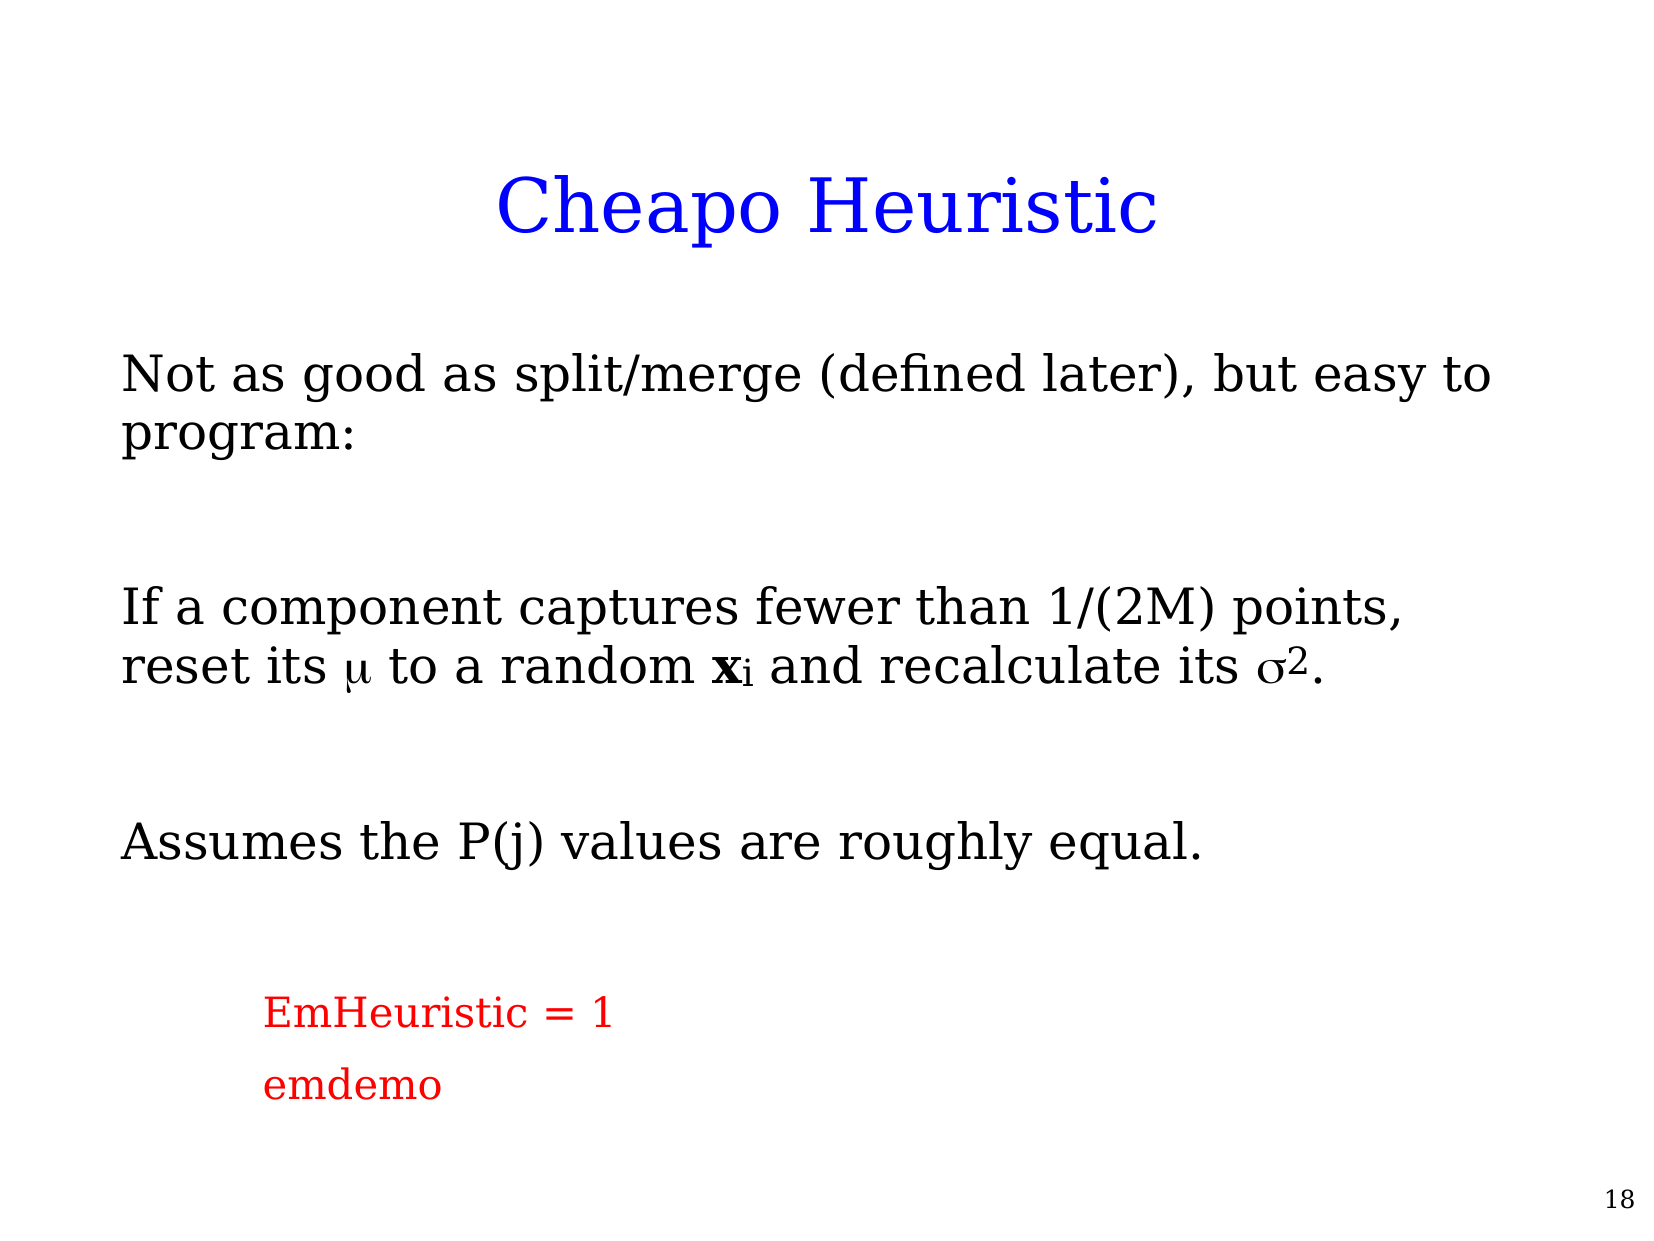

# Cheapo Heuristic
Not as good as split/merge (defined later), but easy to program:
If a component captures fewer than 1/(2M) points, reset its m to a random xi and recalculate its s2.
Assumes the P(j) values are roughly equal.
EmHeuristic = 1
emdemo